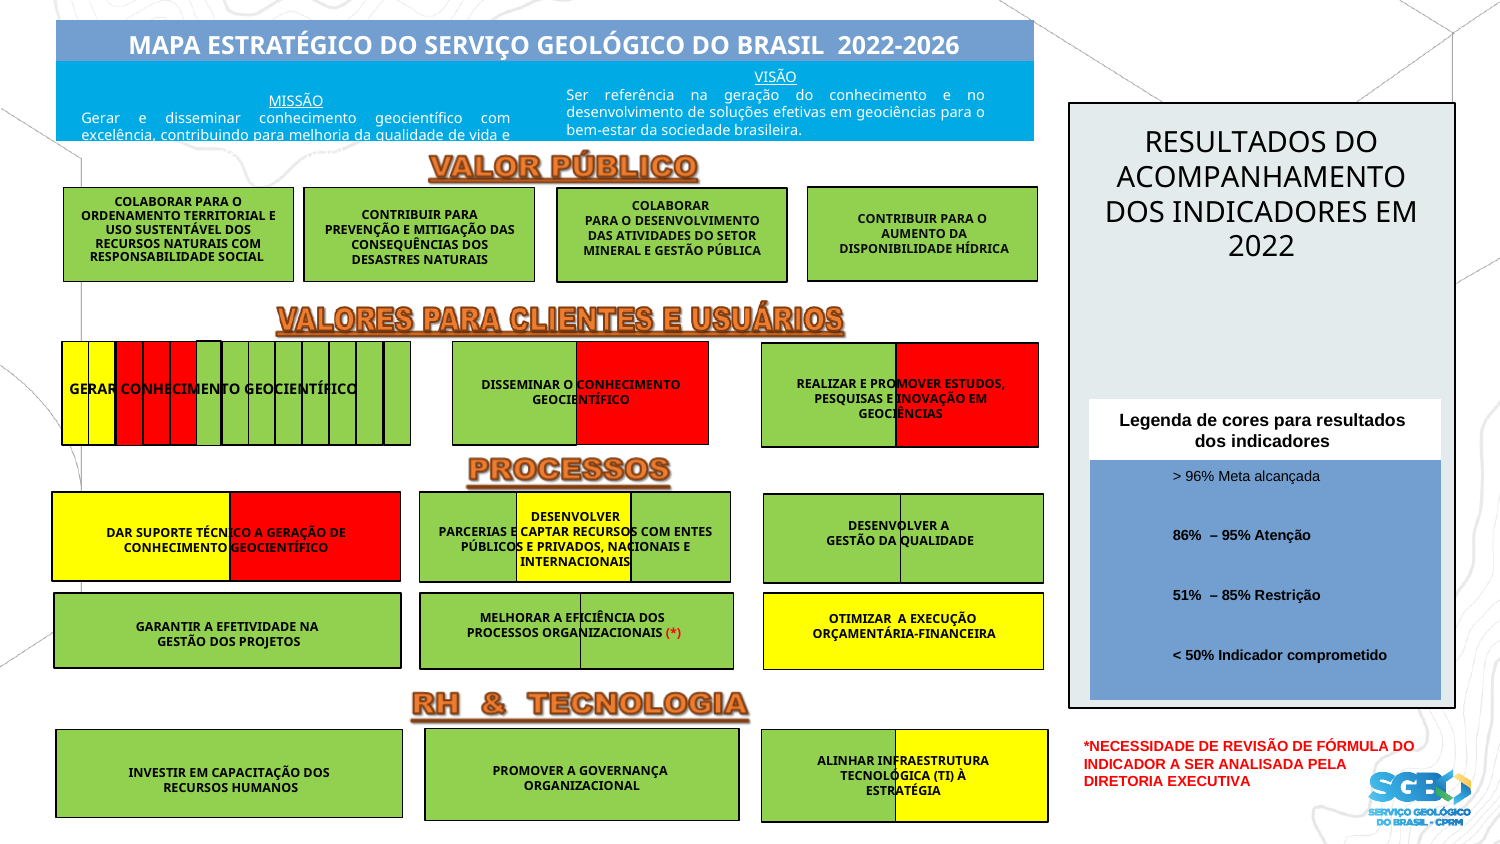

| MAPA ESTRATÉGICO DO SERVIÇO GEOLÓGICO DO BRASIL 2022-2026 |
| --- |
VISÃO
Ser referência na geração do conhecimento e no desenvolvimento de soluções efetivas em geociências para o bem-estar da sociedade brasileira.
MISSÃO
Gerar e disseminar conhecimento geocientífico com excelência, contribuindo para melhoria da qualidade de vida e desenvolvimento sustentável do Brasil.
RESULTADOS DO ACOMPANHAMENTO DOS INDICADORES EM 2022
COLABORAR PARA O ORDENAMENTO TERRITORIAL E USO SUSTENTÁVEL DOS RECURSOS NATURAIS COM RESPONSABILIDADE SOCIAL
COLABORAR
PARA O DESENVOLVIMENTO DAS ATIVIDADES DO SETOR MINERAL E GESTÃO PÚBLICA
CONTRIBUIR PARA PREVENÇÃO E MITIGAÇÃO DAS CONSEQUÊNCIAS DOS DESASTRES NATURAIS
CONTRIBUIR PARA O
AUMENTO DA DISPONIBILIDADE HÍDRICA
REALIZAR E PROMOVER ESTUDOS, PESQUISAS E INOVAÇÃO EM GEOCIÊNCIAS
DISSEMINAR O CONHECIMENTO GEOCIENTÍFICO
GERAR CONHECIMENTO GEOCIENTÍFICO
Legenda de cores para resultados
dos indicadores
| | > 96% Meta alcançada |
| --- | --- |
| | 86% – 95% Atenção |
| | 51% – 85% Restrição |
| | < 50% Indicador comprometido |
DESENVOLVER
PARCERIAS E CAPTAR RECURSOS COM ENTES PÚBLICOS E PRIVADOS, NACIONAIS E INTERNACIONAIS
DAR SUPORTE TÉCNICO A GERAÇÃO DE CONHECIMENTO GEOCIENTÍFICO
DESENVOLVER A
GESTÃO DA QUALIDADE
MELHORAR A EFICIÊNCIA DOS
PROCESSOS ORGANIZACIONAIS (*)
GARANTIR A EFETIVIDADE NA
 GESTÃO DOS PROJETOS
OTIMIZAR A EXECUÇÃO
 ORÇAMENTÁRIA-FINANCEIRA
INVESTIR EM CAPACITAÇÃO DOS
 RECURSOS HUMANOS
*NECESSIDADE DE REVISÃO DE FÓRMULA DO INDICADOR A SER ANALISADA PELA DIRETORIA EXECUTIVA
PROMOVER A GOVERNANÇA
ORGANIZACIONAL
ALINHAR INFRAESTRUTURA TECNOLÓGICA (TI) À
ESTRATÉGIA